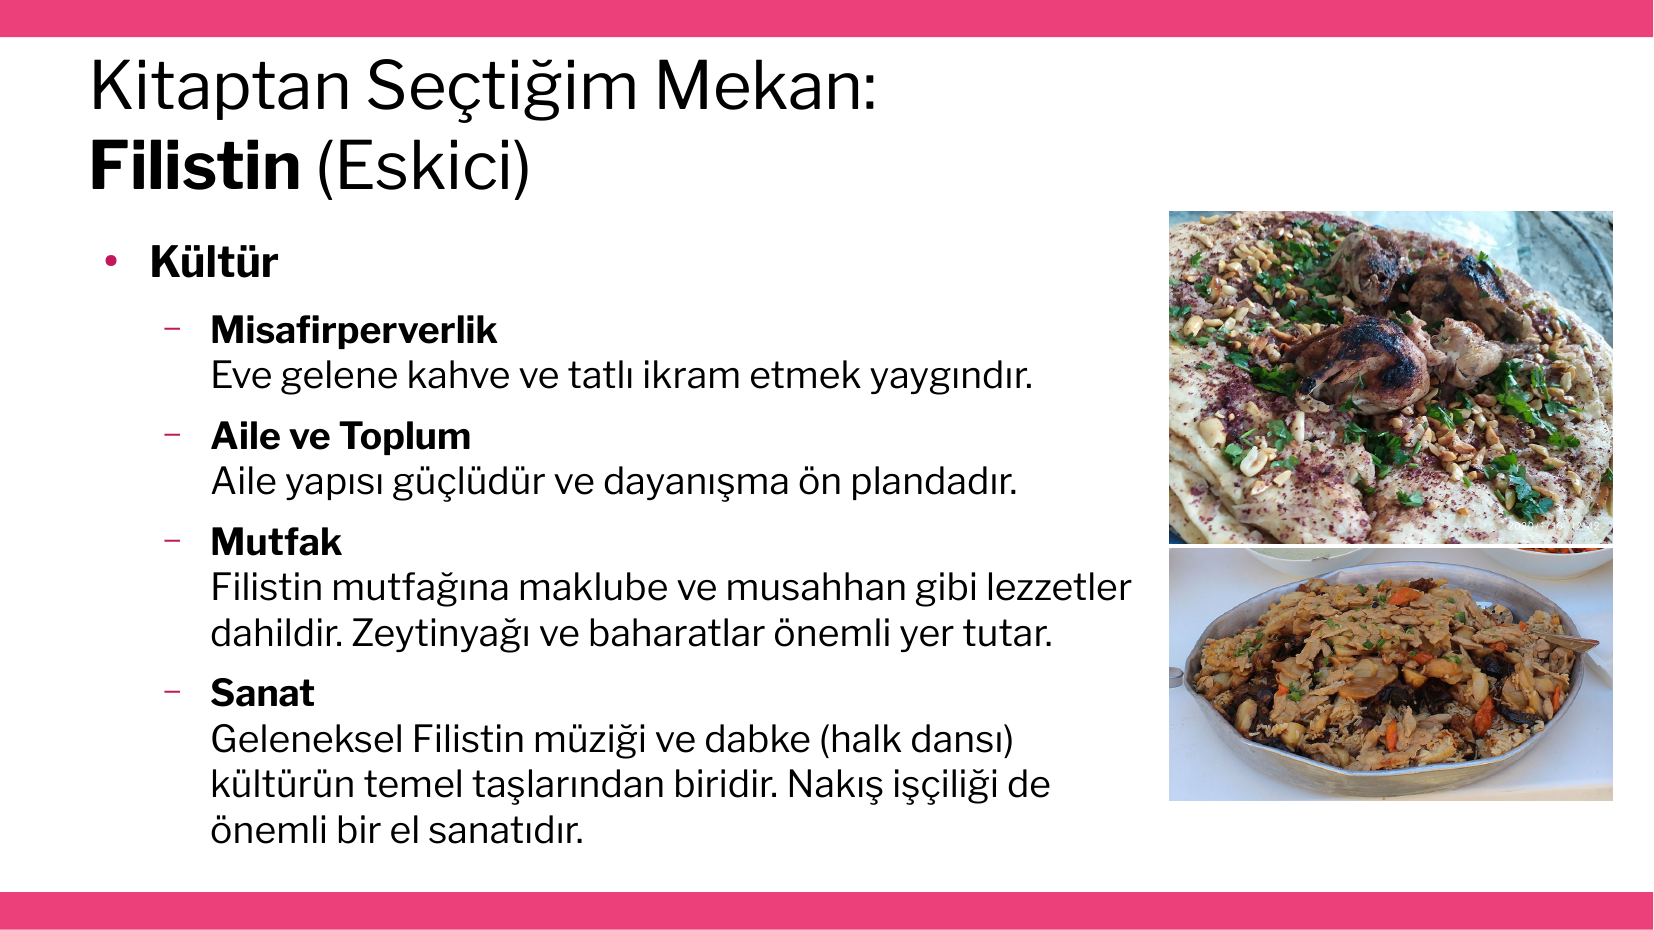

# Kitaptan Seçtiğim Mekan: Filistin (Eskici)
Kültür
Misafirperverlik
Eve gelene kahve ve tatlı ikram etmek yaygındır.
Aile ve Toplum
Aile yapısı güçlüdür ve dayanışma ön plandadır.
Mutfak
Filistin mutfağına maklube ve musahhan gibi lezzetler dahildir. Zeytinyağı ve baharatlar önemli yer tutar.
Sanat
Geleneksel Filistin müziği ve dabke (halk dansı) kültürün temel taşlarından biridir. Nakış işçiliği de önemli bir el sanatıdır.